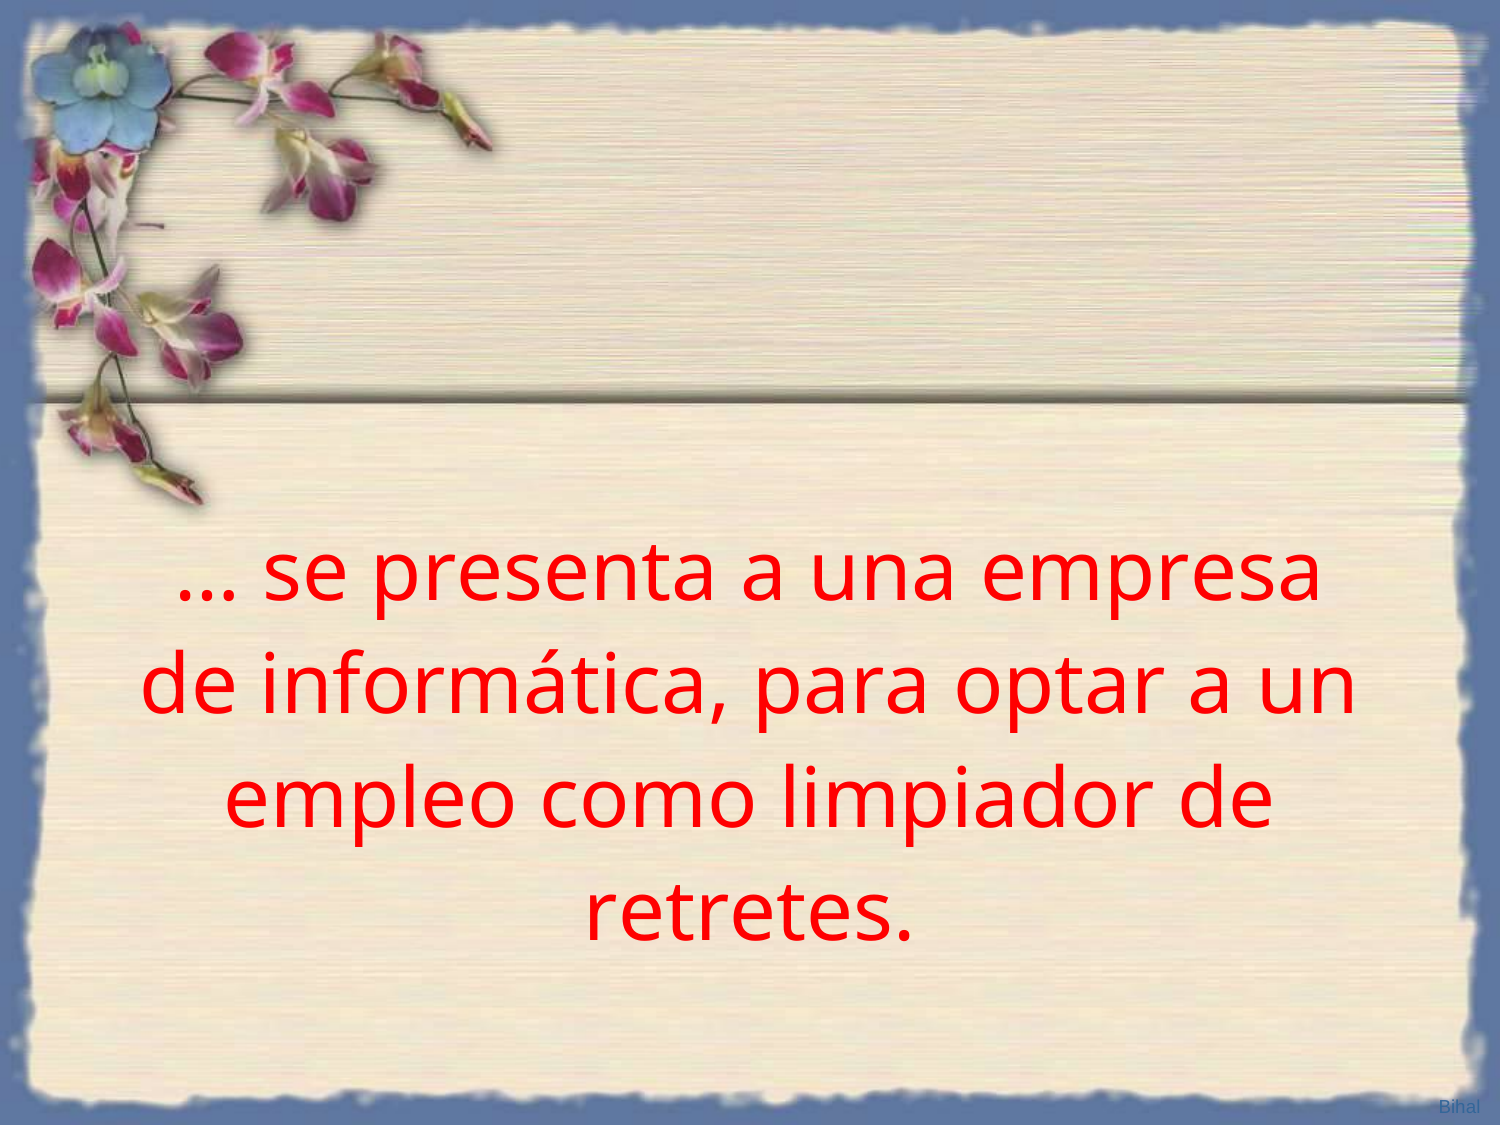

# … se presenta a una empresa de informática, para optar a un empleo como limpiador de retretes.
Bihal